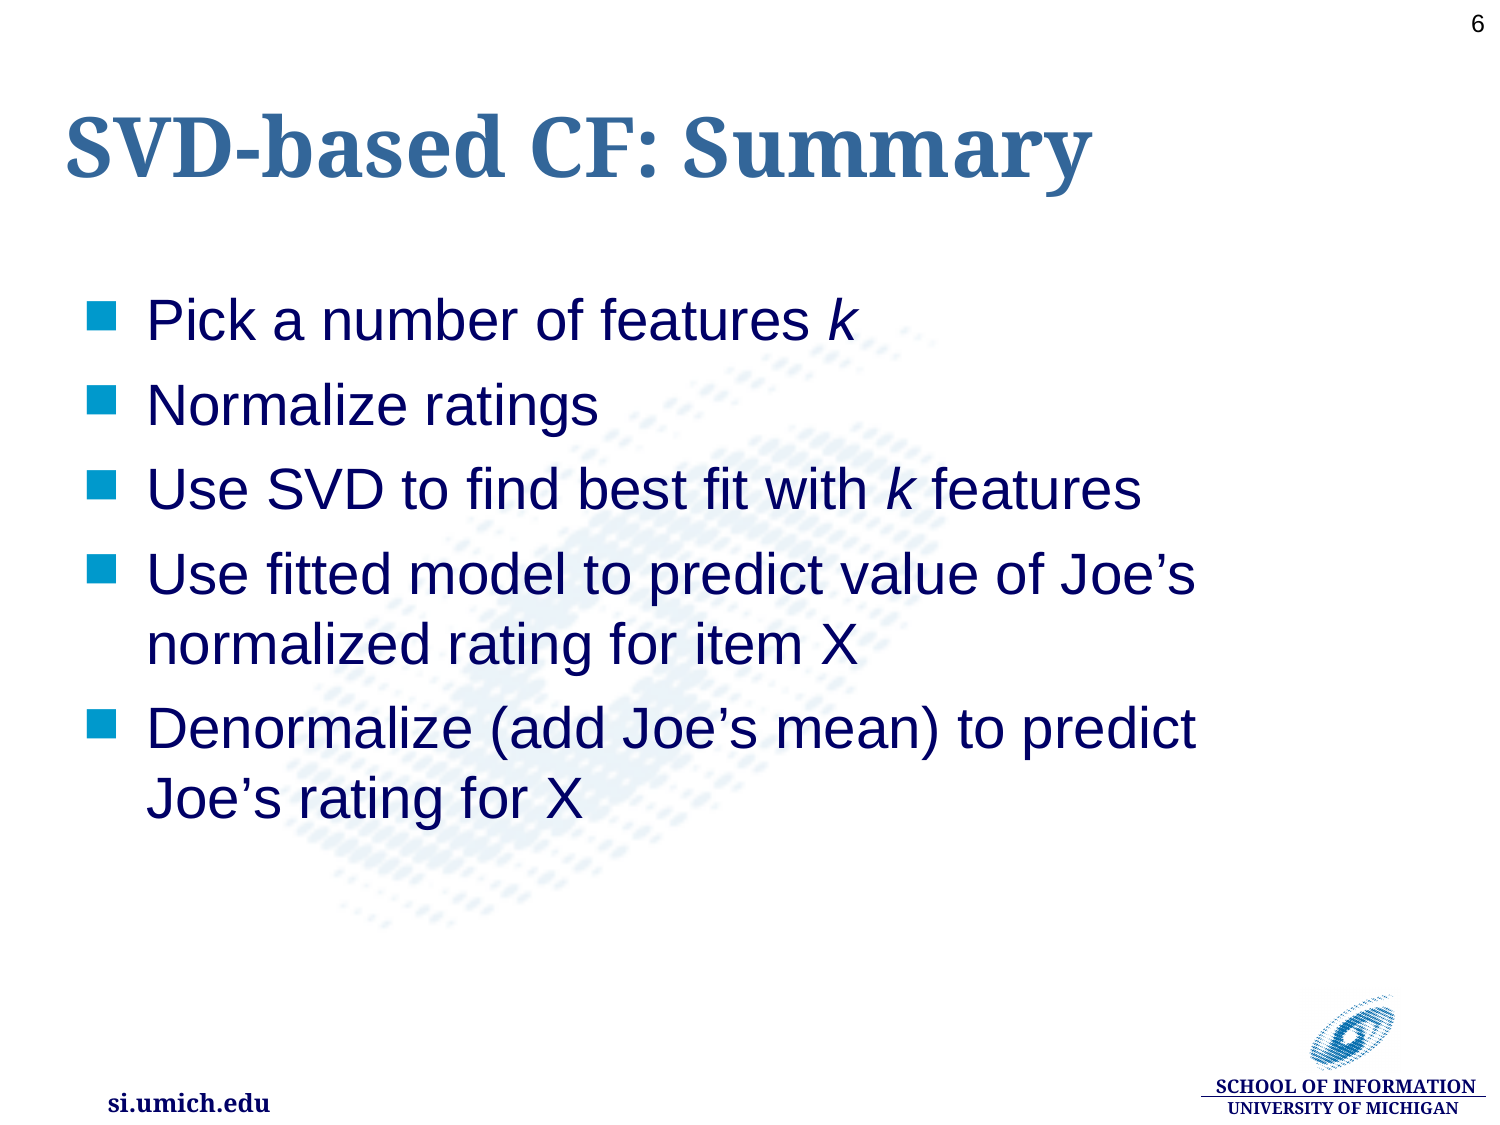

# SVD-based CF: Summary
Pick a number of features k
Normalize ratings
Use SVD to find best fit with k features
Use fitted model to predict value of Joe’s normalized rating for item X
Denormalize (add Joe’s mean) to predict Joe’s rating for X